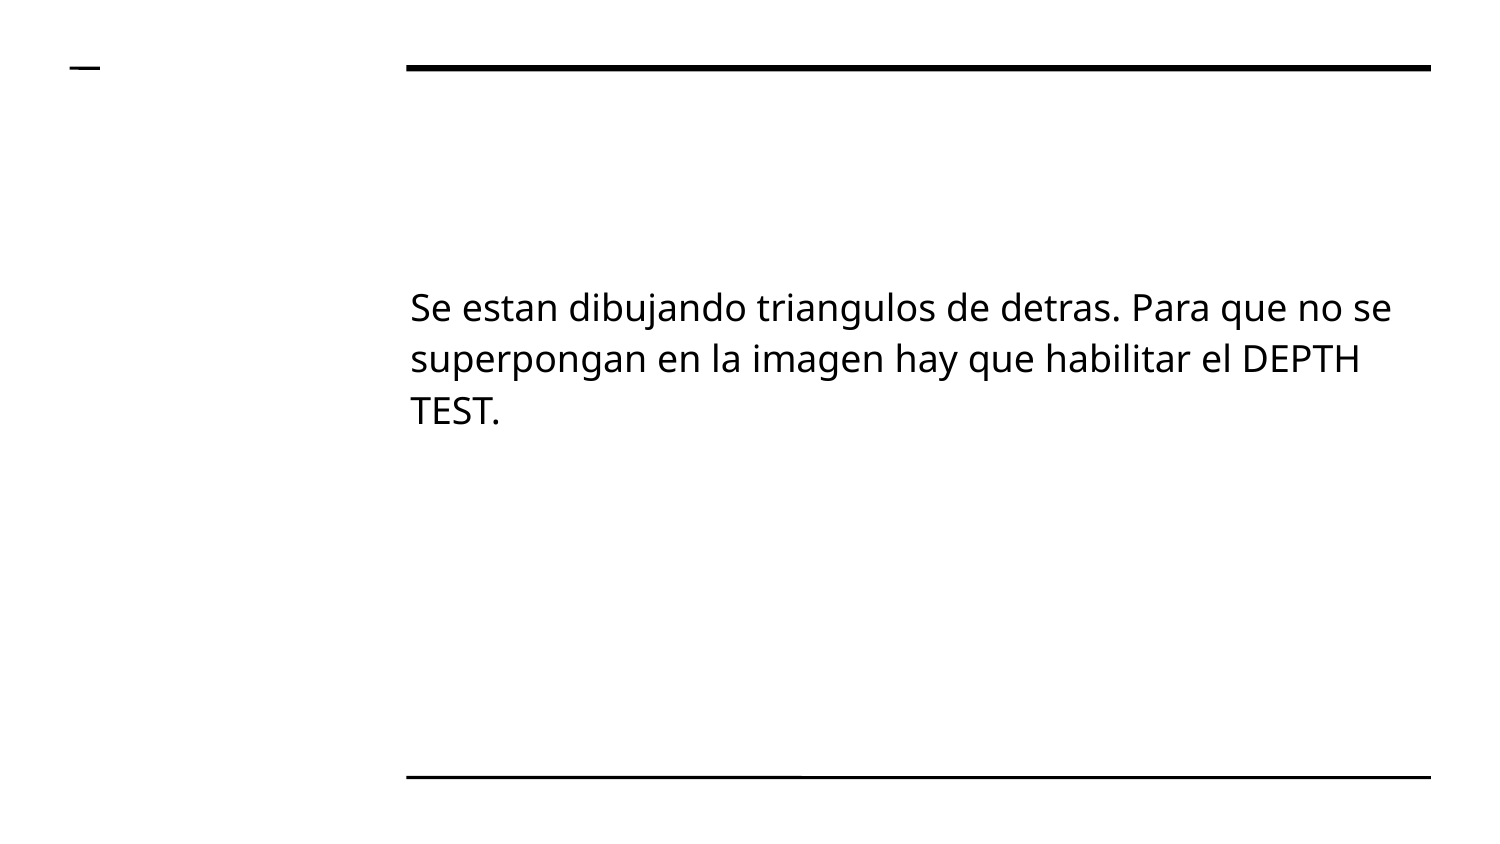

#
Se estan dibujando triangulos de detras. Para que no se superpongan en la imagen hay que habilitar el DEPTH TEST.